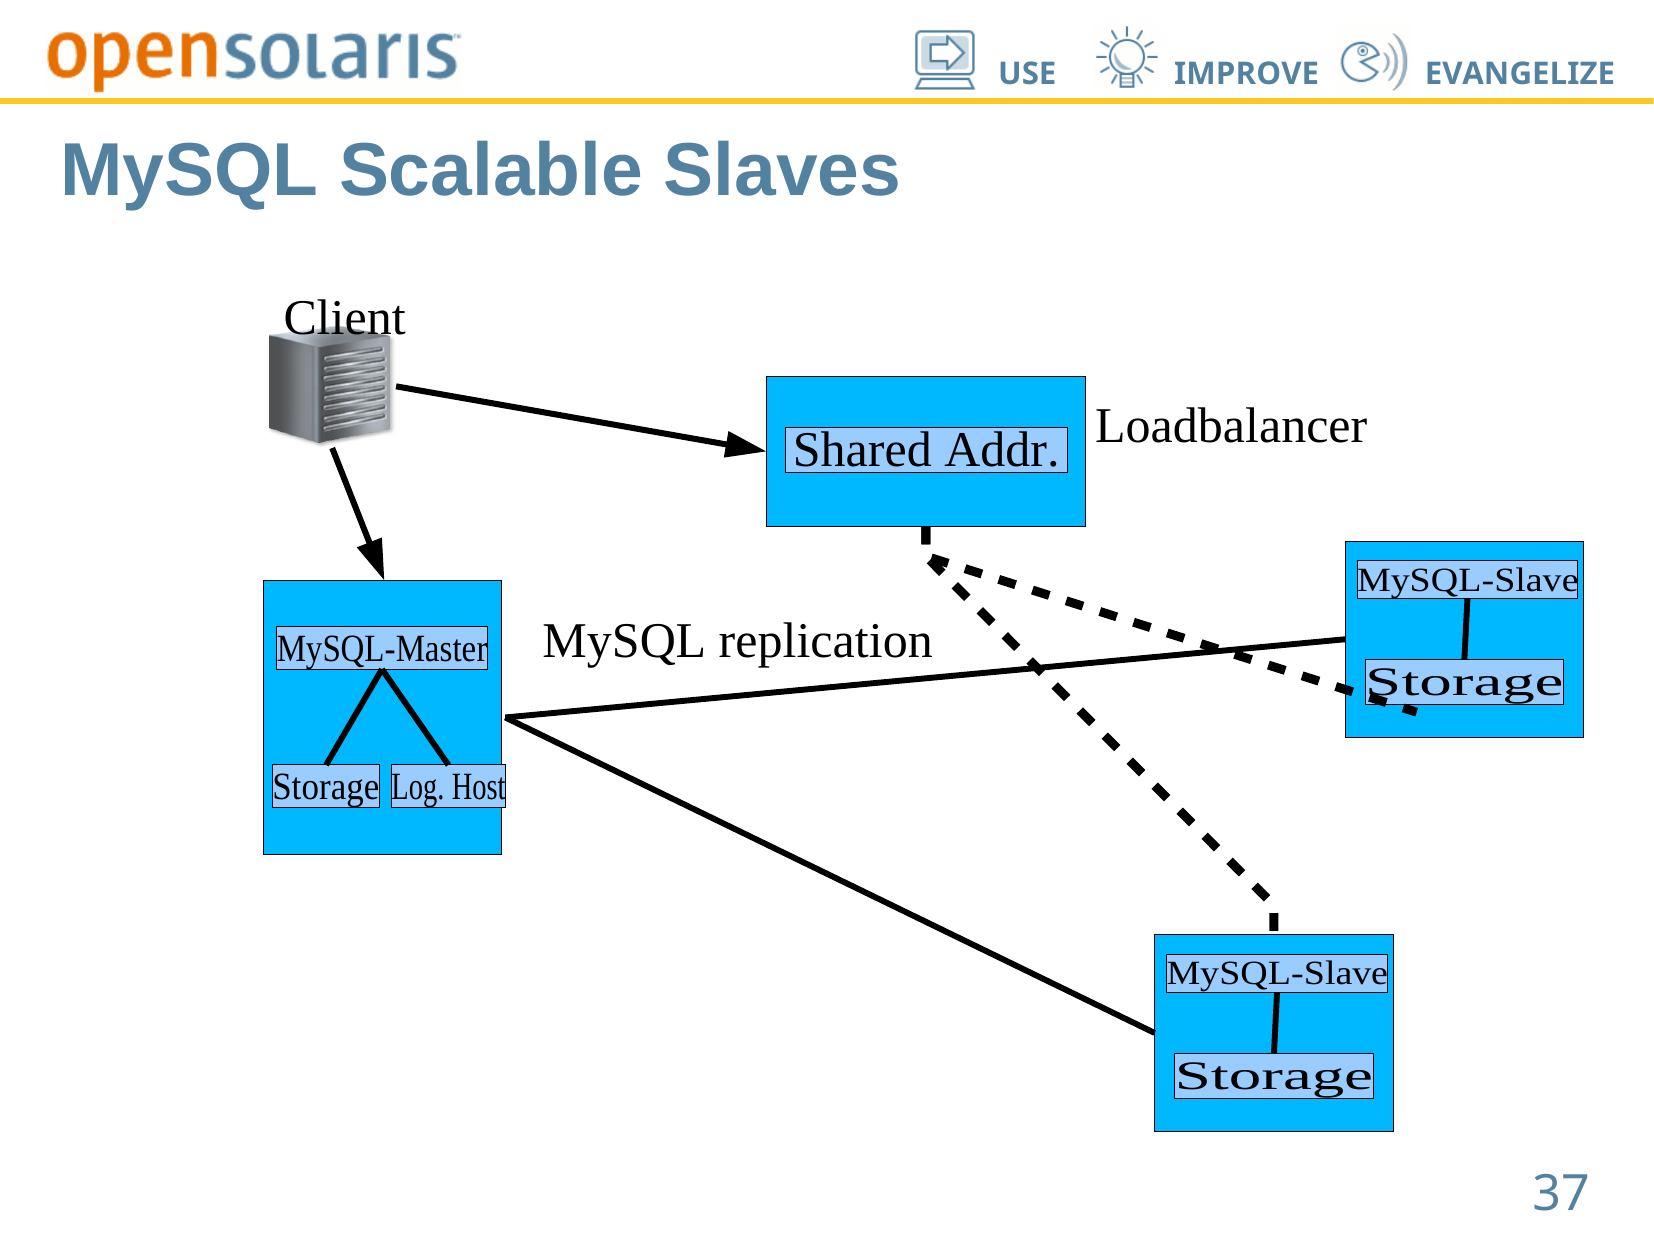

# MySQL Scalable Slaves
Client
Shared Addr.
Loadbalancer
MySQL-Slave
Storage
MySQL-Master
Storage
Log. Host
MySQL replication
MySQL-Slave
Storage